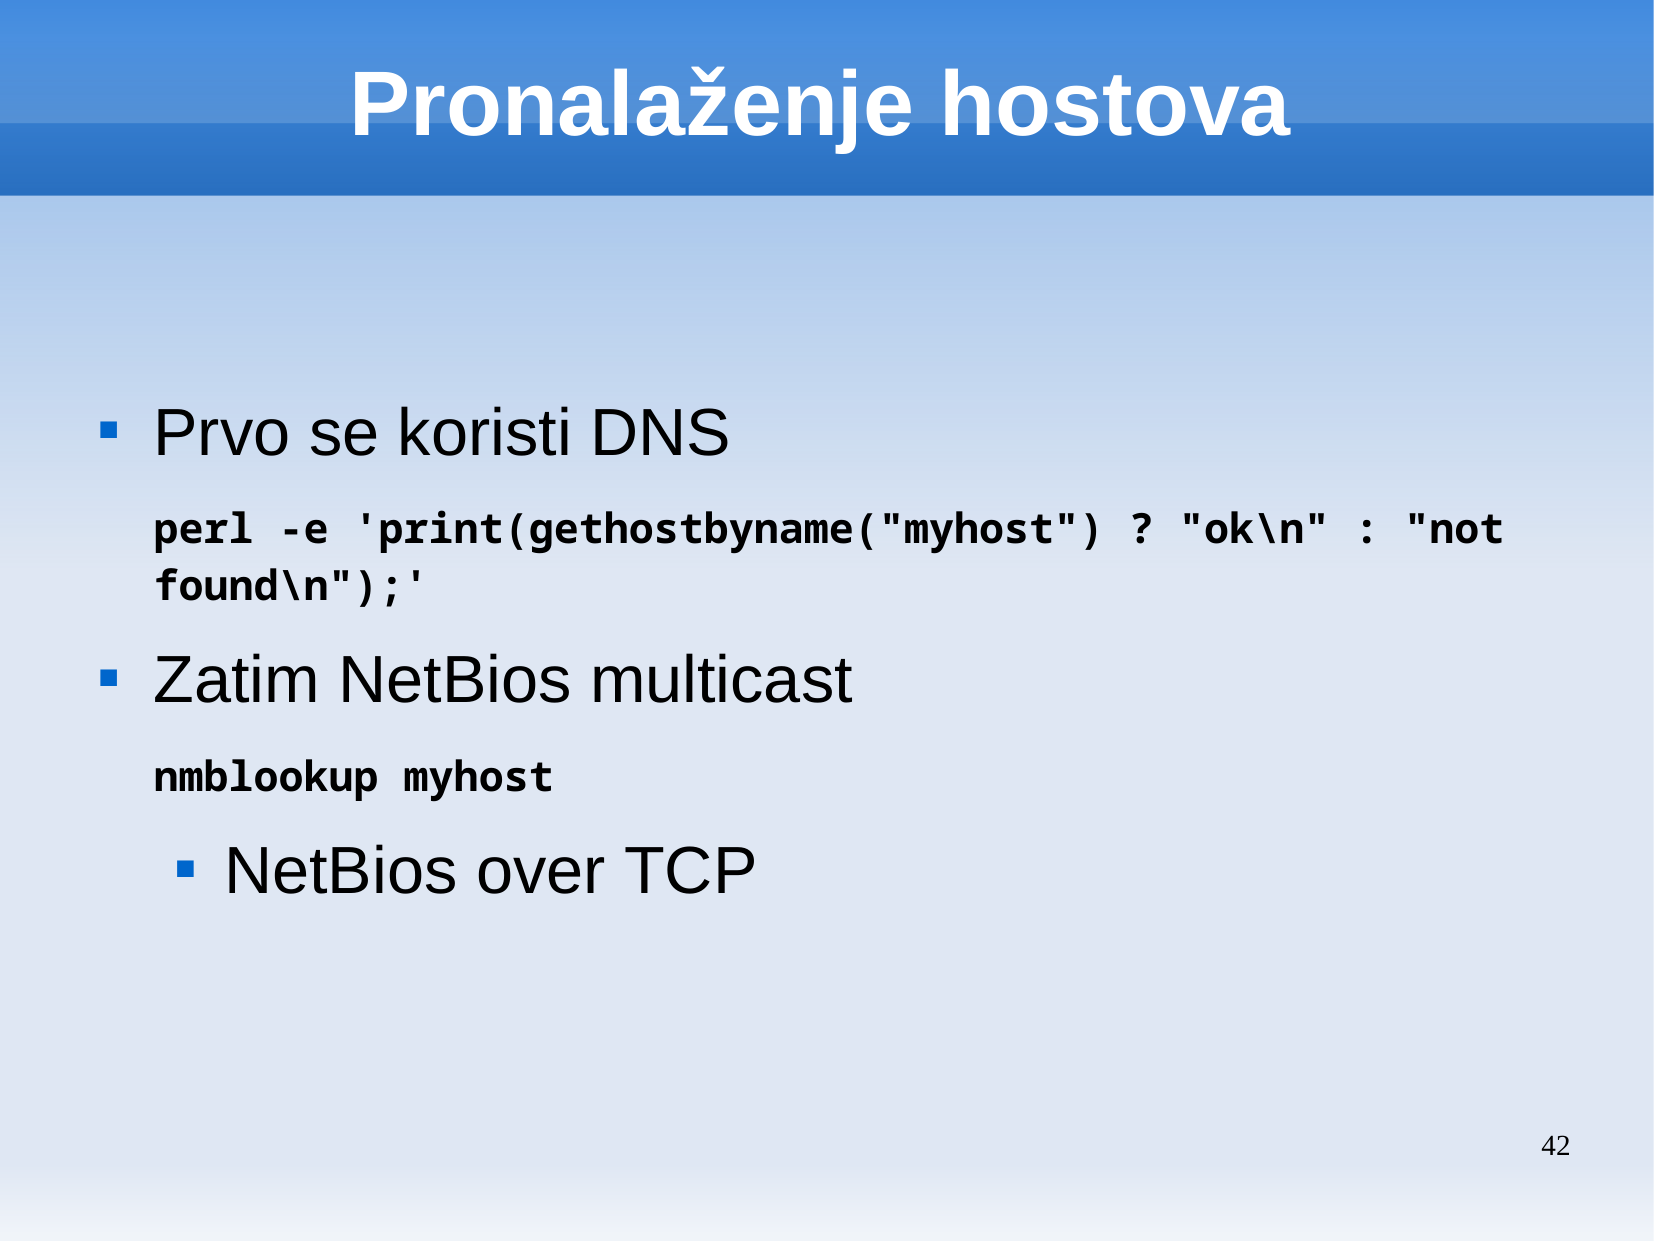

# Pronalaženje hostova
Prvo se koristi DNS
perl -e 'print(gethostbyname("myhost") ? "ok\n" : "not found\n");'
Zatim NetBios multicast
nmblookup myhost
NetBios over TCP
42